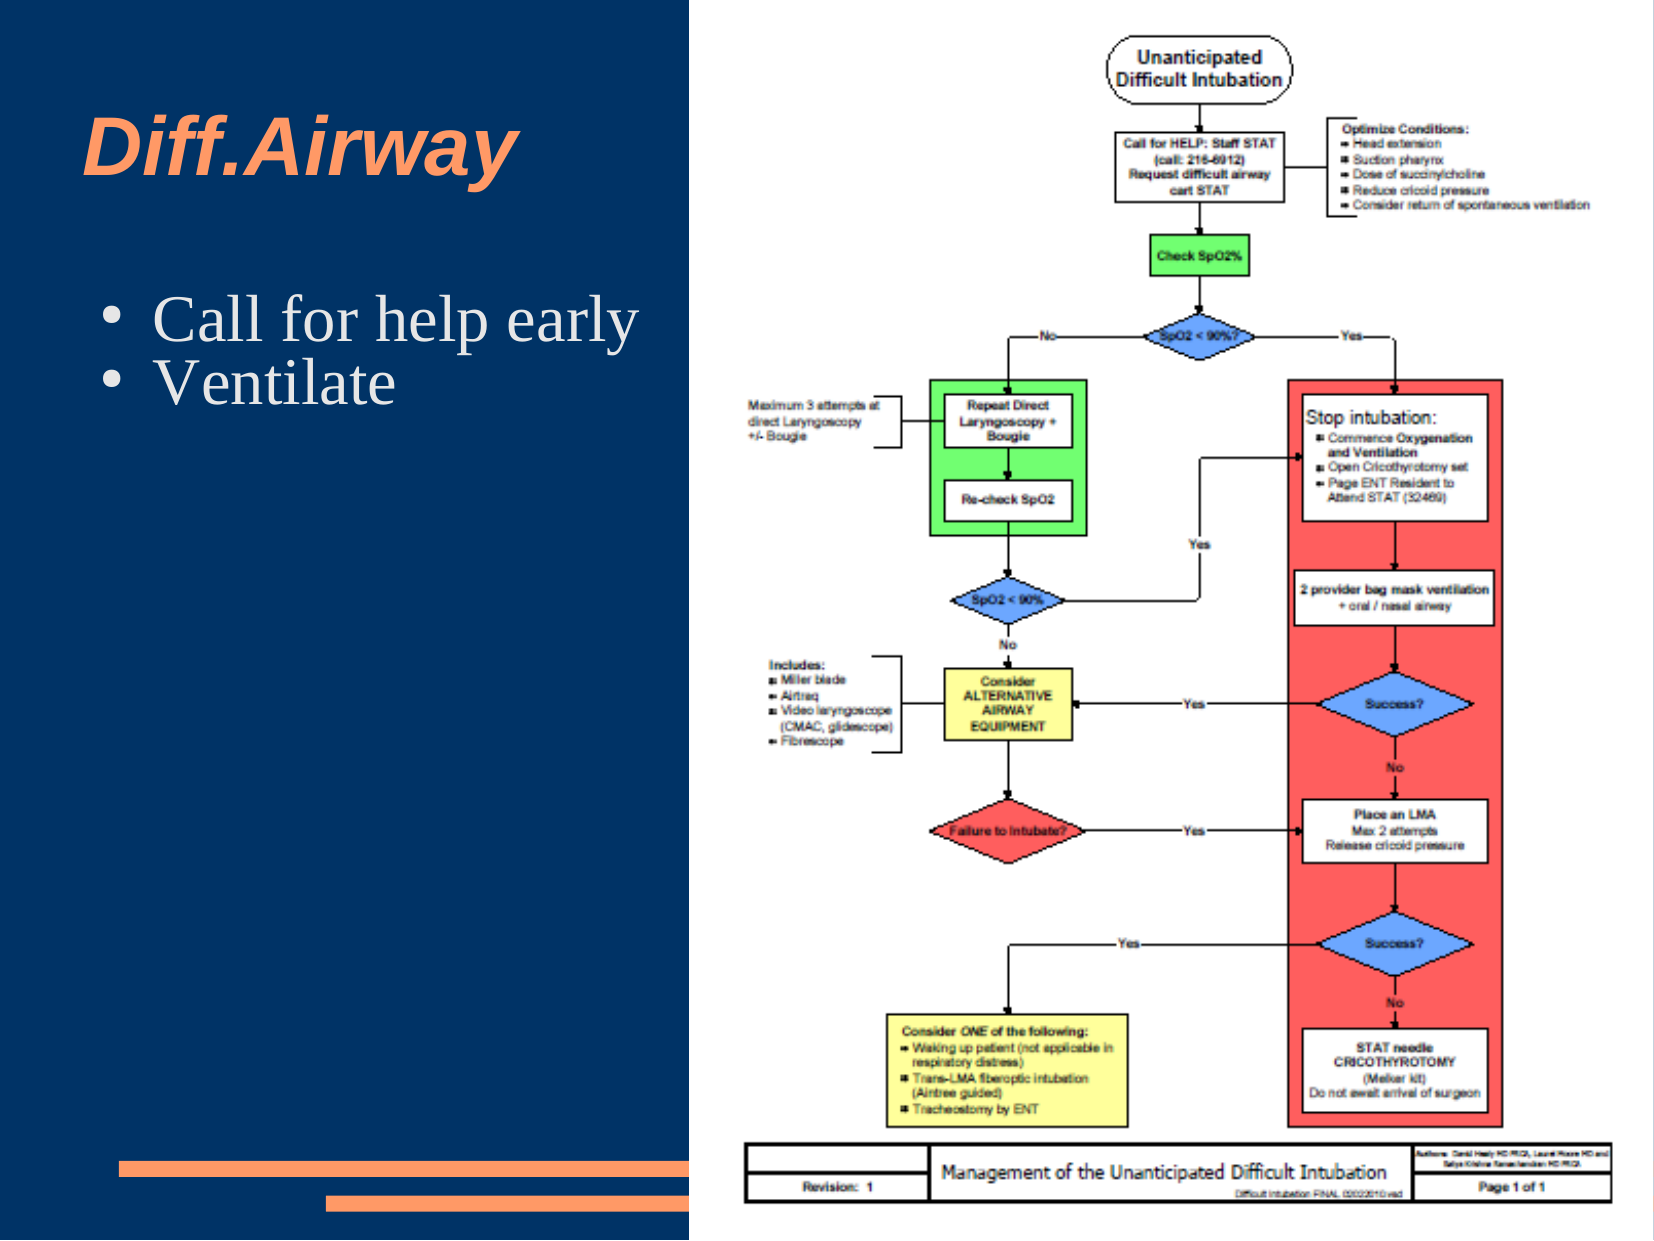

# Diff.Airway
Call for help early
Ventilate